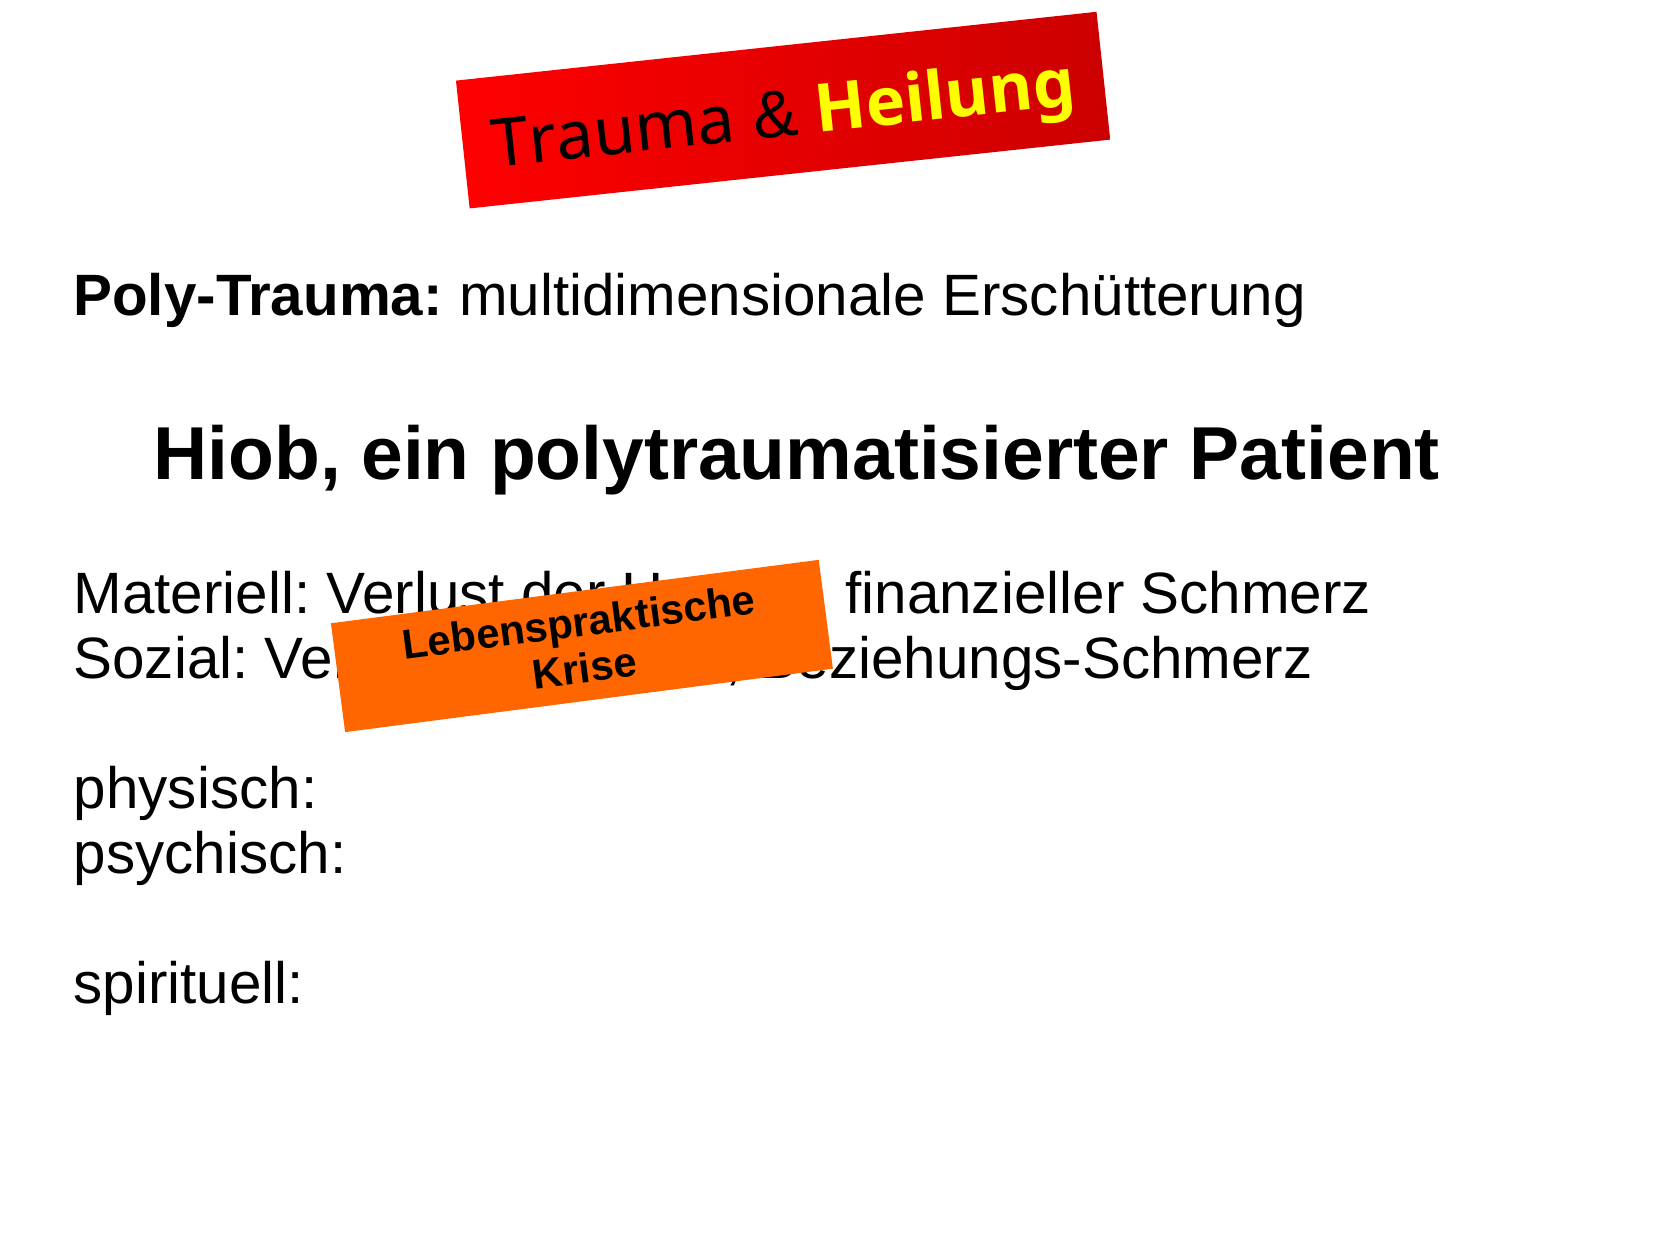

# Trauma & Heilung
Poly-Trauma: multidimensionale Erschütterung
Hiob, ein polytraumatisierter Patient
Materiell: Verlust der Herden, finanzieller Schmerz
Sozial: Verlust der Kinder, Beziehungs-Schmerz
physisch:
psychisch:
spirituell:
Lebenspraktische Krise